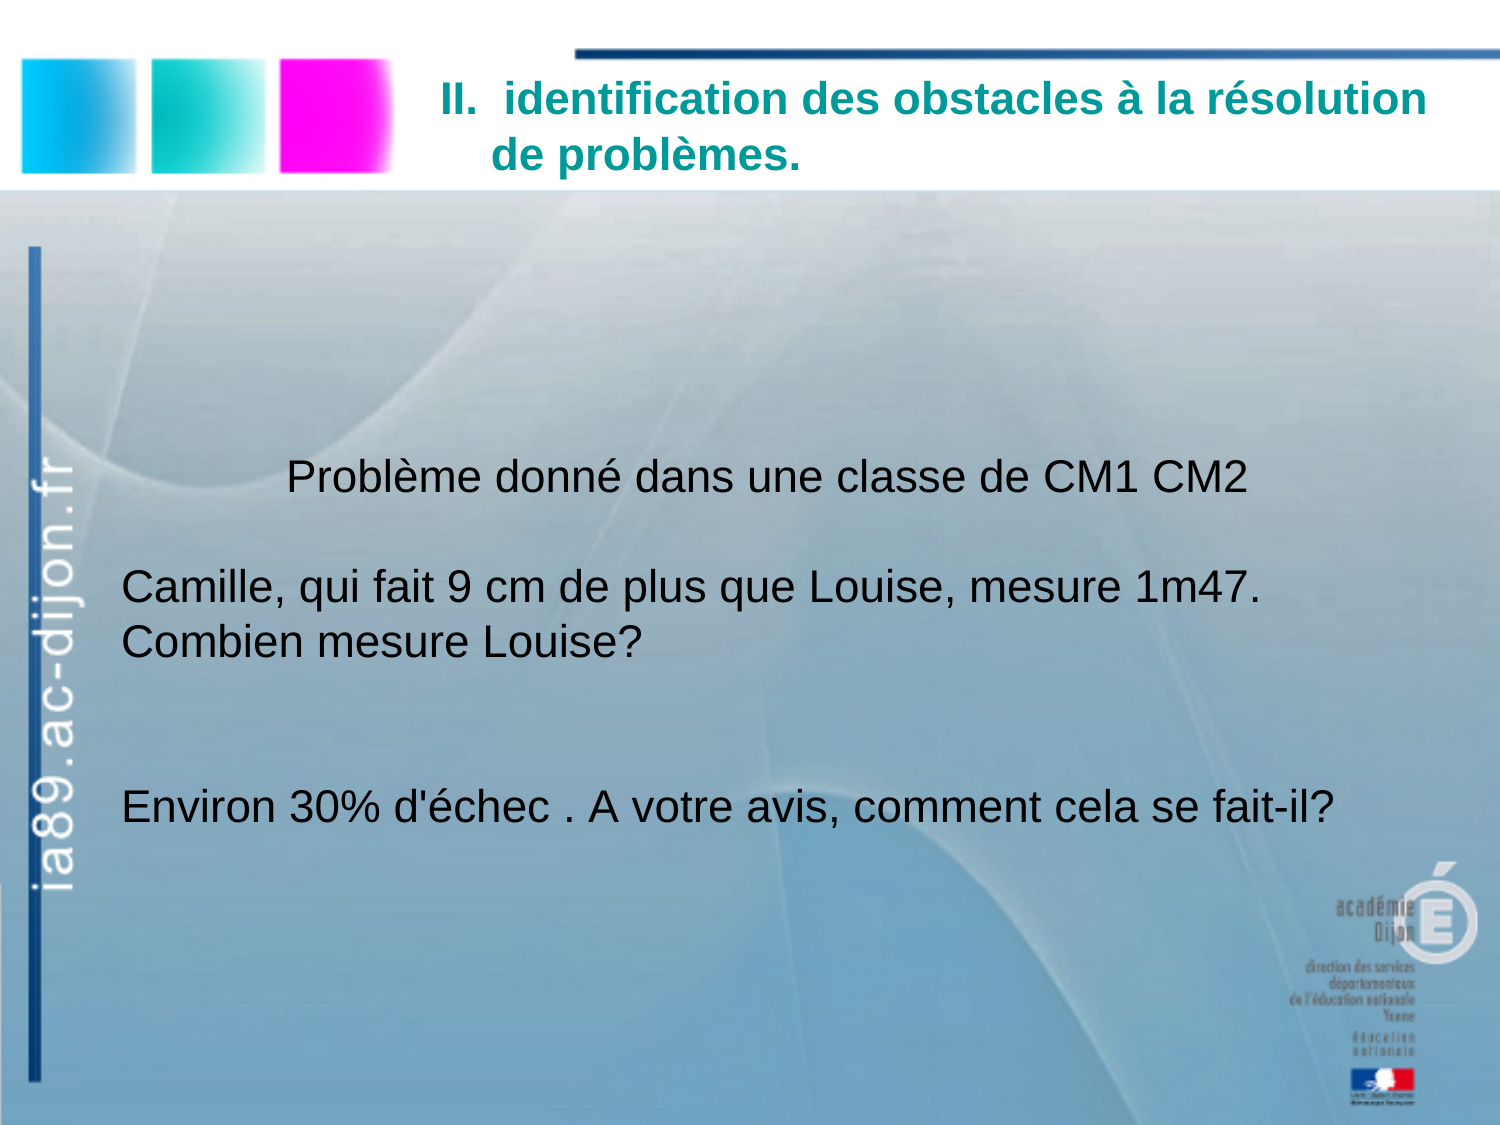

# II. identification des obstacles à la résolution de problèmes.
Problème donné dans une classe de CM1 CM2
Camille, qui fait 9 cm de plus que Louise, mesure 1m47.
Combien mesure Louise?
Environ 30% d'échec . A votre avis, comment cela se fait-il?